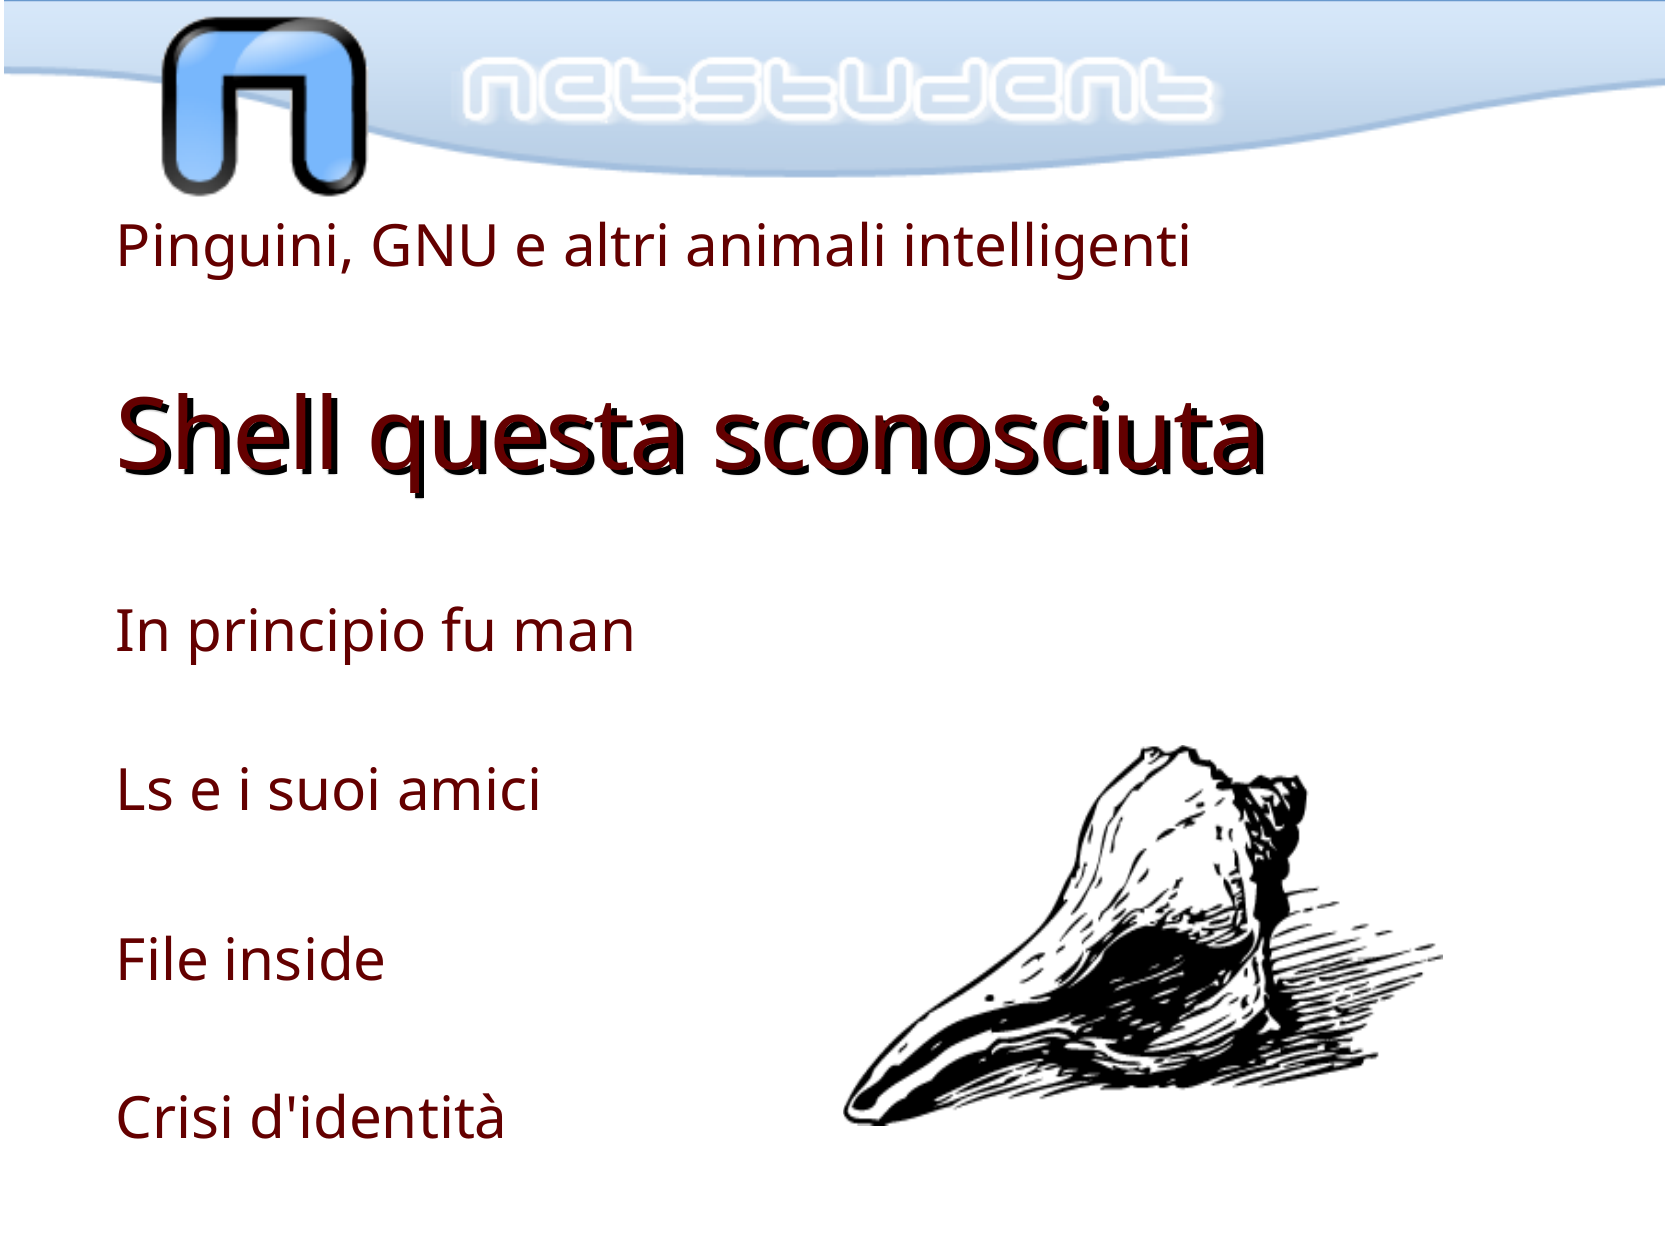

# Pinguini, GNU e altri animali intelligenti Shell questa sconosciuta In principio fu man Ls e i suoi amici File inside Crisi d'identità